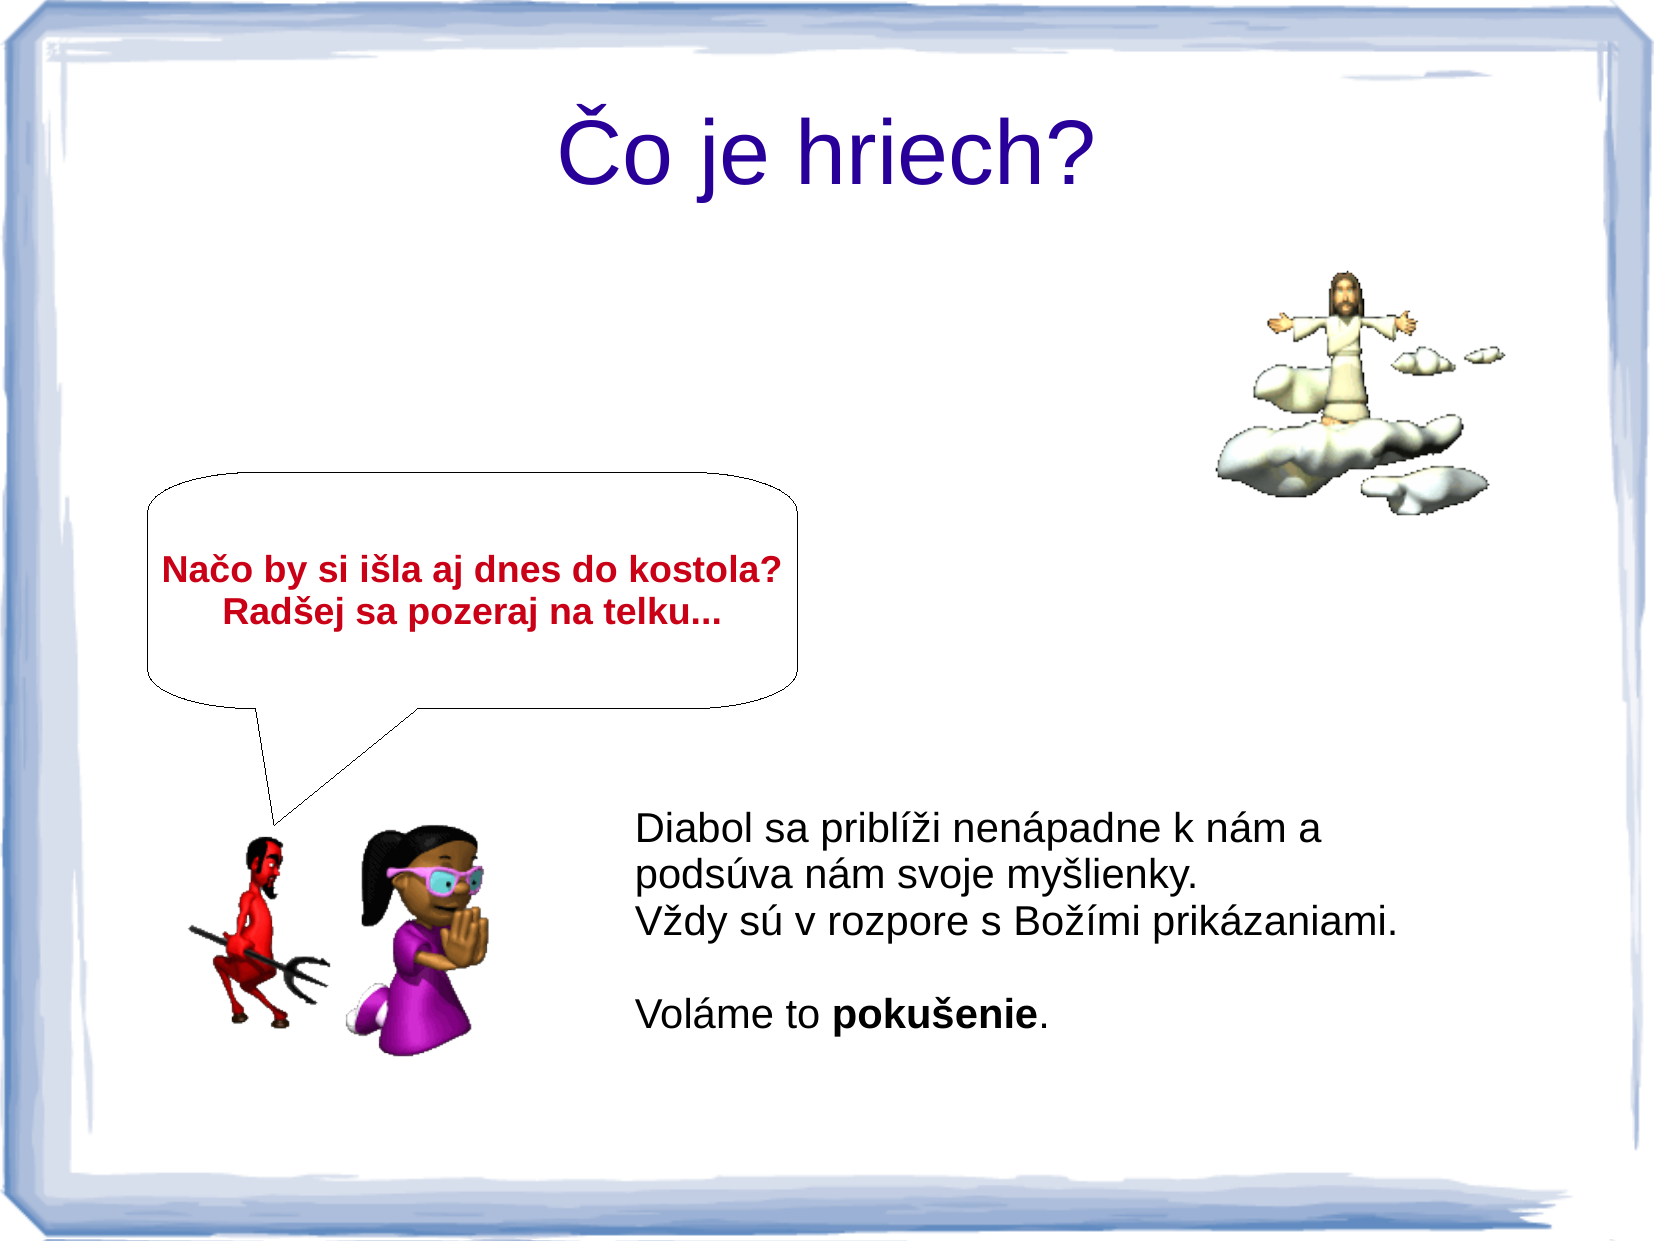

# Čo je hriech?
Načo by si išla aj dnes do kostola?
Radšej sa pozeraj na telku...
Diabol sa priblíži nenápadne k nám a podsúva nám svoje myšlienky.
Vždy sú v rozpore s Božími prikázaniami.
Voláme to pokušenie.